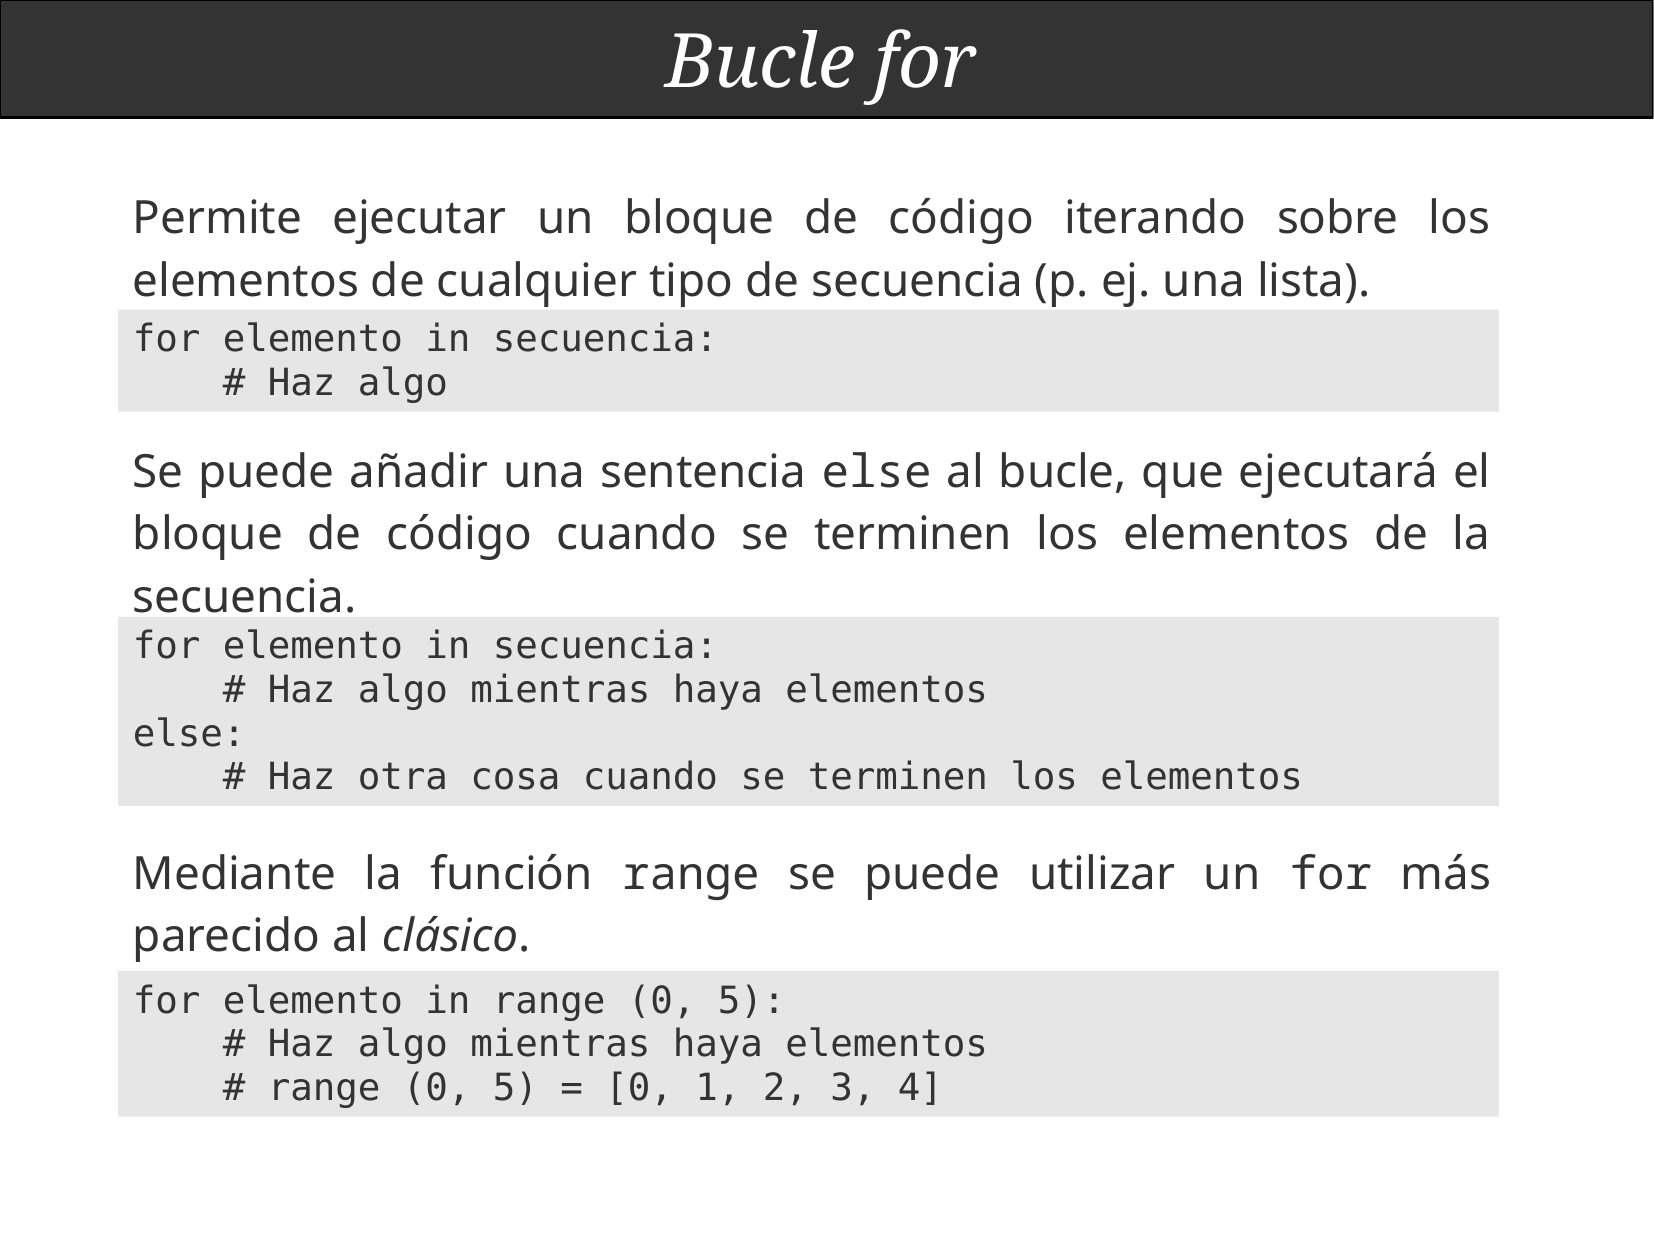

Bucle for
Permite ejecutar un bloque de código iterando sobre los elementos de cualquier tipo de secuencia (p. ej. una lista).
for elemento in secuencia:
 # Haz algo
Se puede añadir una sentencia else al bucle, que ejecutará el bloque de código cuando se terminen los elementos de la secuencia.
for elemento in secuencia:
 # Haz algo mientras haya elementos
else:
 # Haz otra cosa cuando se terminen los elementos
Mediante la función range se puede utilizar un for más parecido al clásico.
for elemento in range (0, 5):
 # Haz algo mientras haya elementos
 # range (0, 5) = [0, 1, 2, 3, 4]